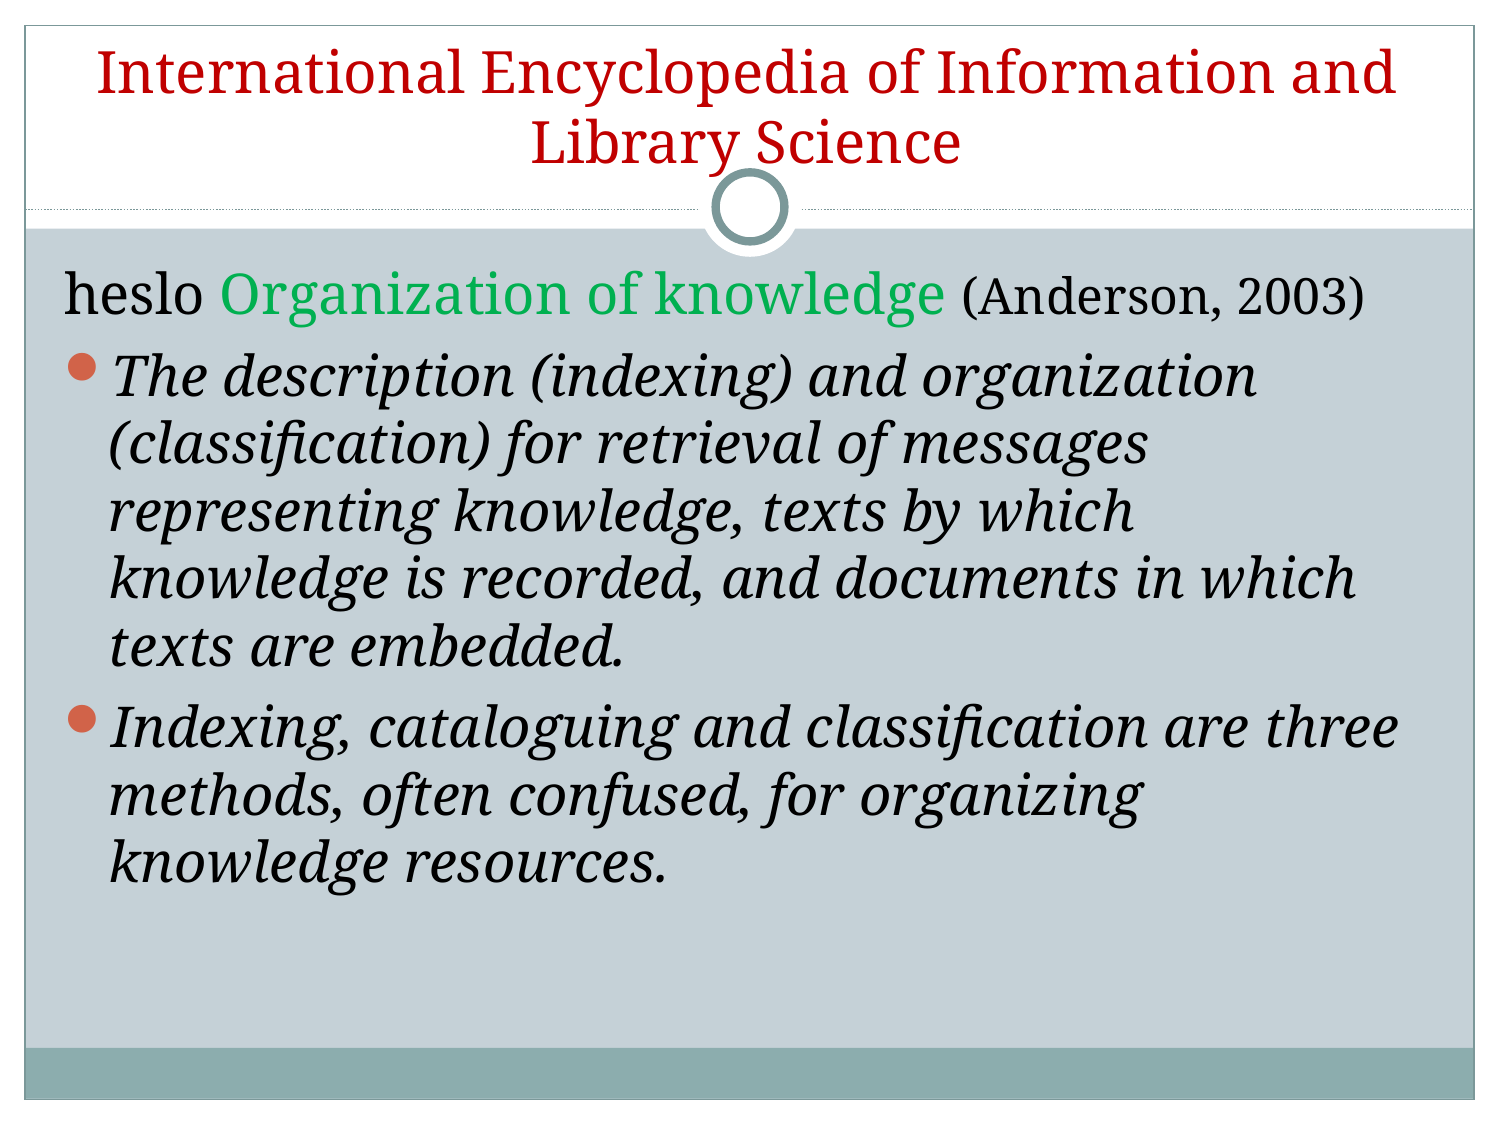

# International Encyclopedia of Information and Library Science
heslo Organization of knowledge (Anderson, 2003)
The description (indexing) and organization (classification) for retrieval of messages representing knowledge, texts by which knowledge is recorded, and documents in which texts are embedded.
Indexing, cataloguing and classification are three methods, often confused, for organizing knowledge resources.